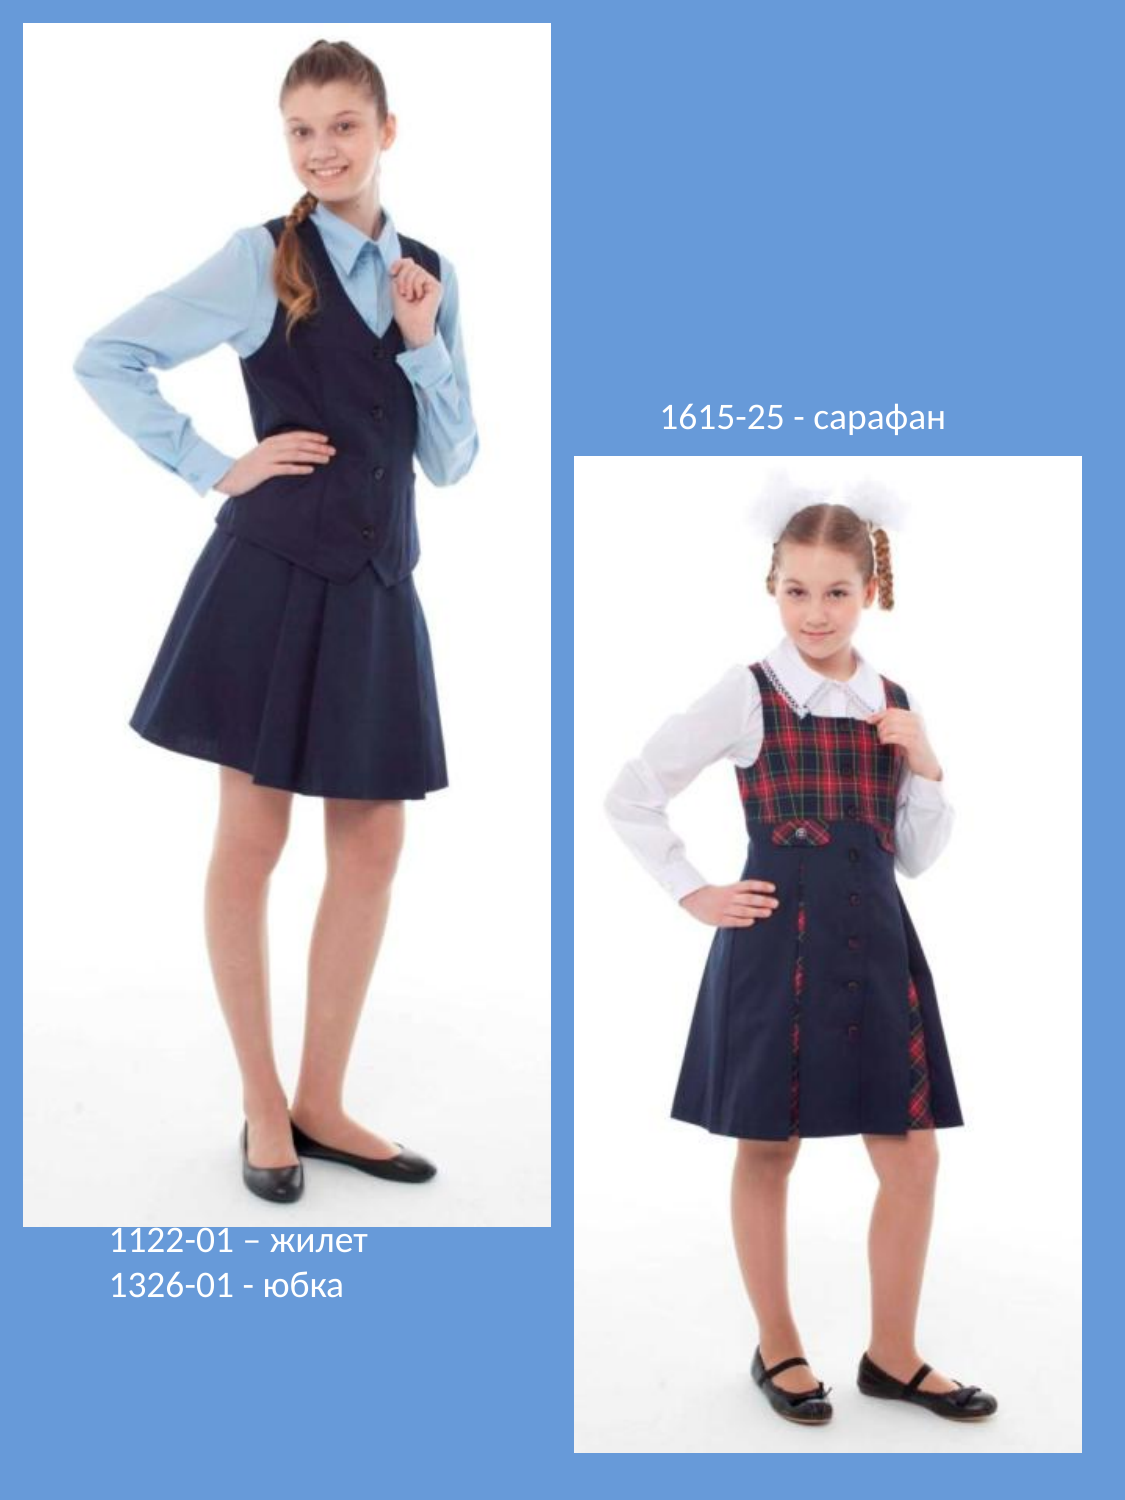

1615-25 - сарафан
1122-01 – жилет
1326-01 - юбка